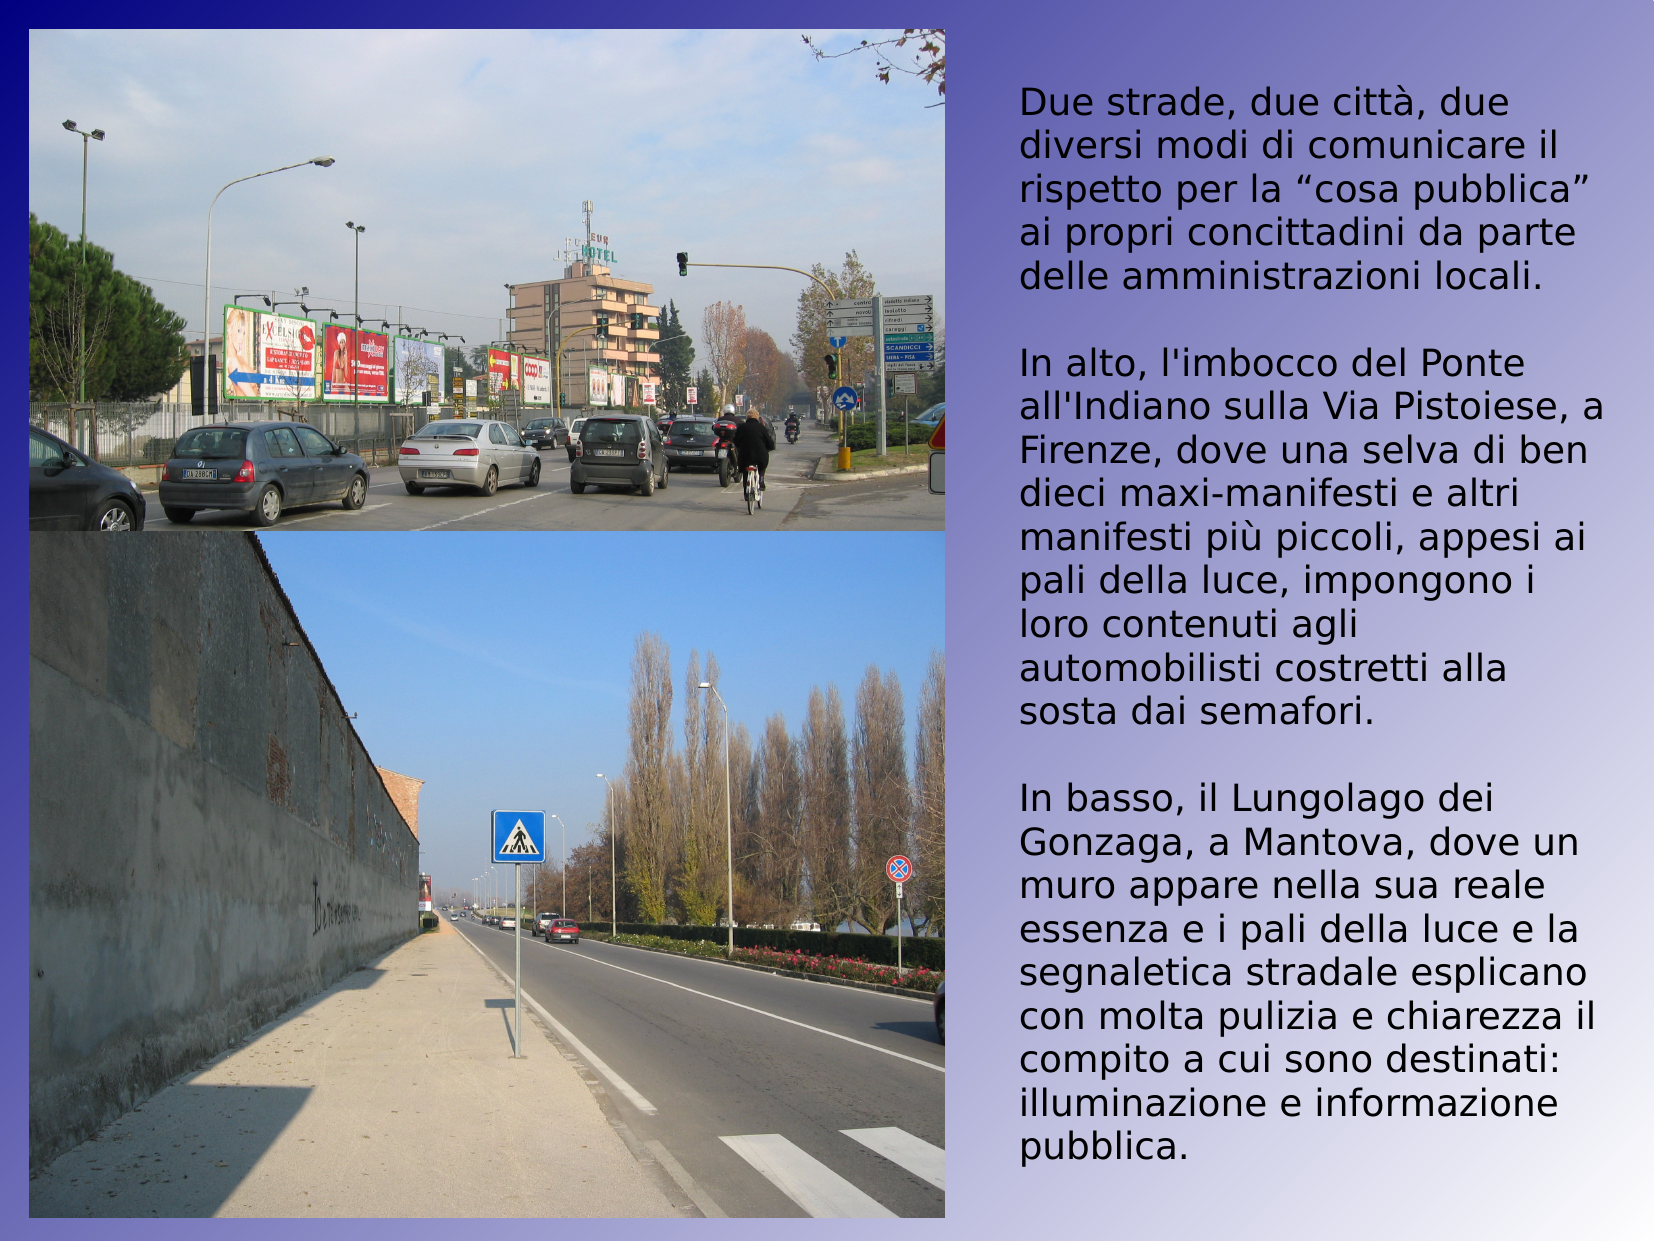

Due strade, due città, due diversi modi di comunicare il rispetto per la “cosa pubblica” ai propri concittadini da parte delle amministrazioni locali.
In alto, l'imbocco del Ponte all'Indiano sulla Via Pistoiese, a Firenze, dove una selva di ben dieci maxi-manifesti e altri manifesti più piccoli, appesi ai pali della luce, impongono i loro contenuti agli automobilisti costretti alla sosta dai semafori.
In basso, il Lungolago dei Gonzaga, a Mantova, dove un muro appare nella sua reale essenza e i pali della luce e la segnaletica stradale esplicano con molta pulizia e chiarezza il compito a cui sono destinati: illuminazione e informazione pubblica.